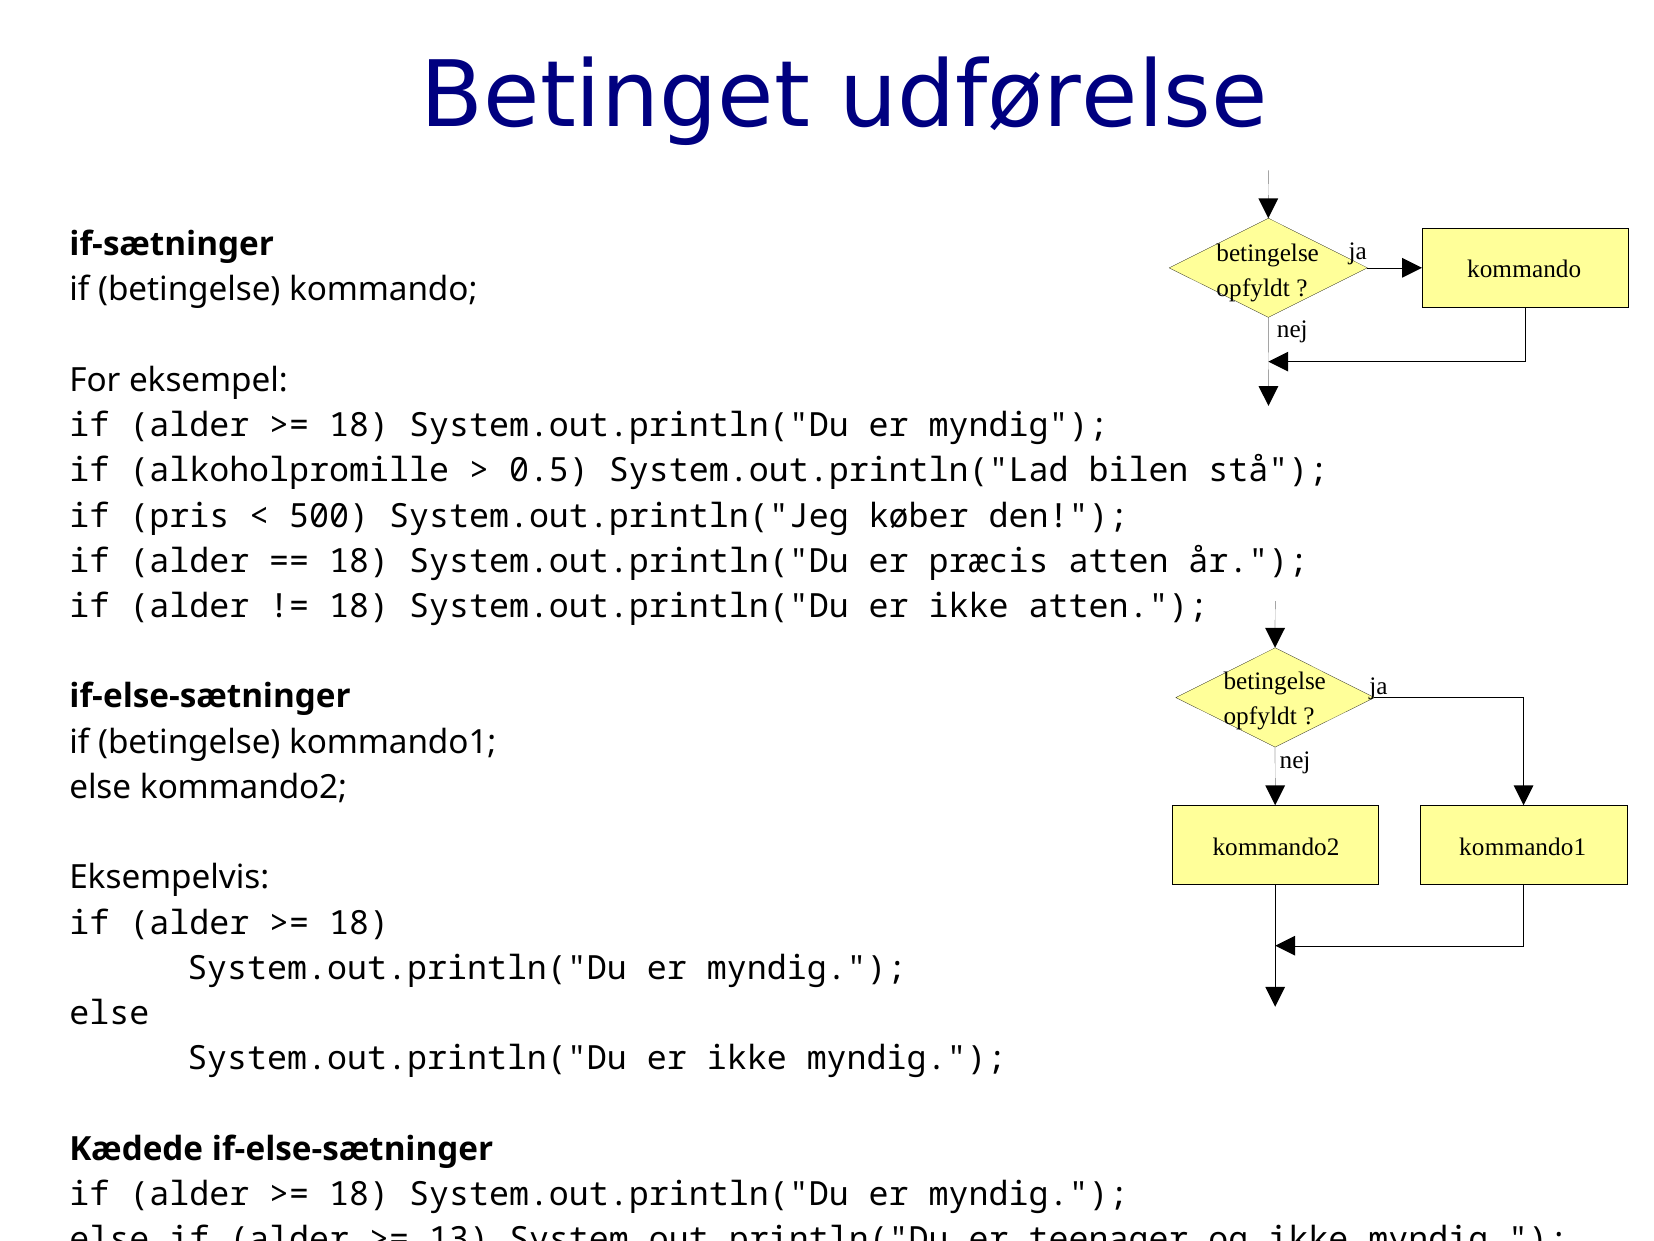

# Betinget udførelse
if-sætninger
if (betingelse) kommando;
For eksempel:
if (alder >= 18) System.out.println("Du er myndig");
if (alkoholpromille > 0.5) System.out.println("Lad bilen stå");
if (pris < 500) System.out.println("Jeg køber den!");
if (alder == 18) System.out.println("Du er præcis atten år.");
if (alder != 18) System.out.println("Du er ikke atten.");
if-else-sætninger
if (betingelse) kommando1;
else kommando2;
Eksempelvis:
if (alder >= 18)
	System.out.println("Du er myndig.");
else
	System.out.println("Du er ikke myndig.");
Kædede if-else-sætninger
if (alder >= 18) System.out.println("Du er myndig.");
else if (alder >= 13) System.out.println("Du er teenager og ikke myndig.");
else if (alder >= 2) System.out.println("Du er et barn og ikke myndig.");
else System.out.println("Du er et spædbarn!");